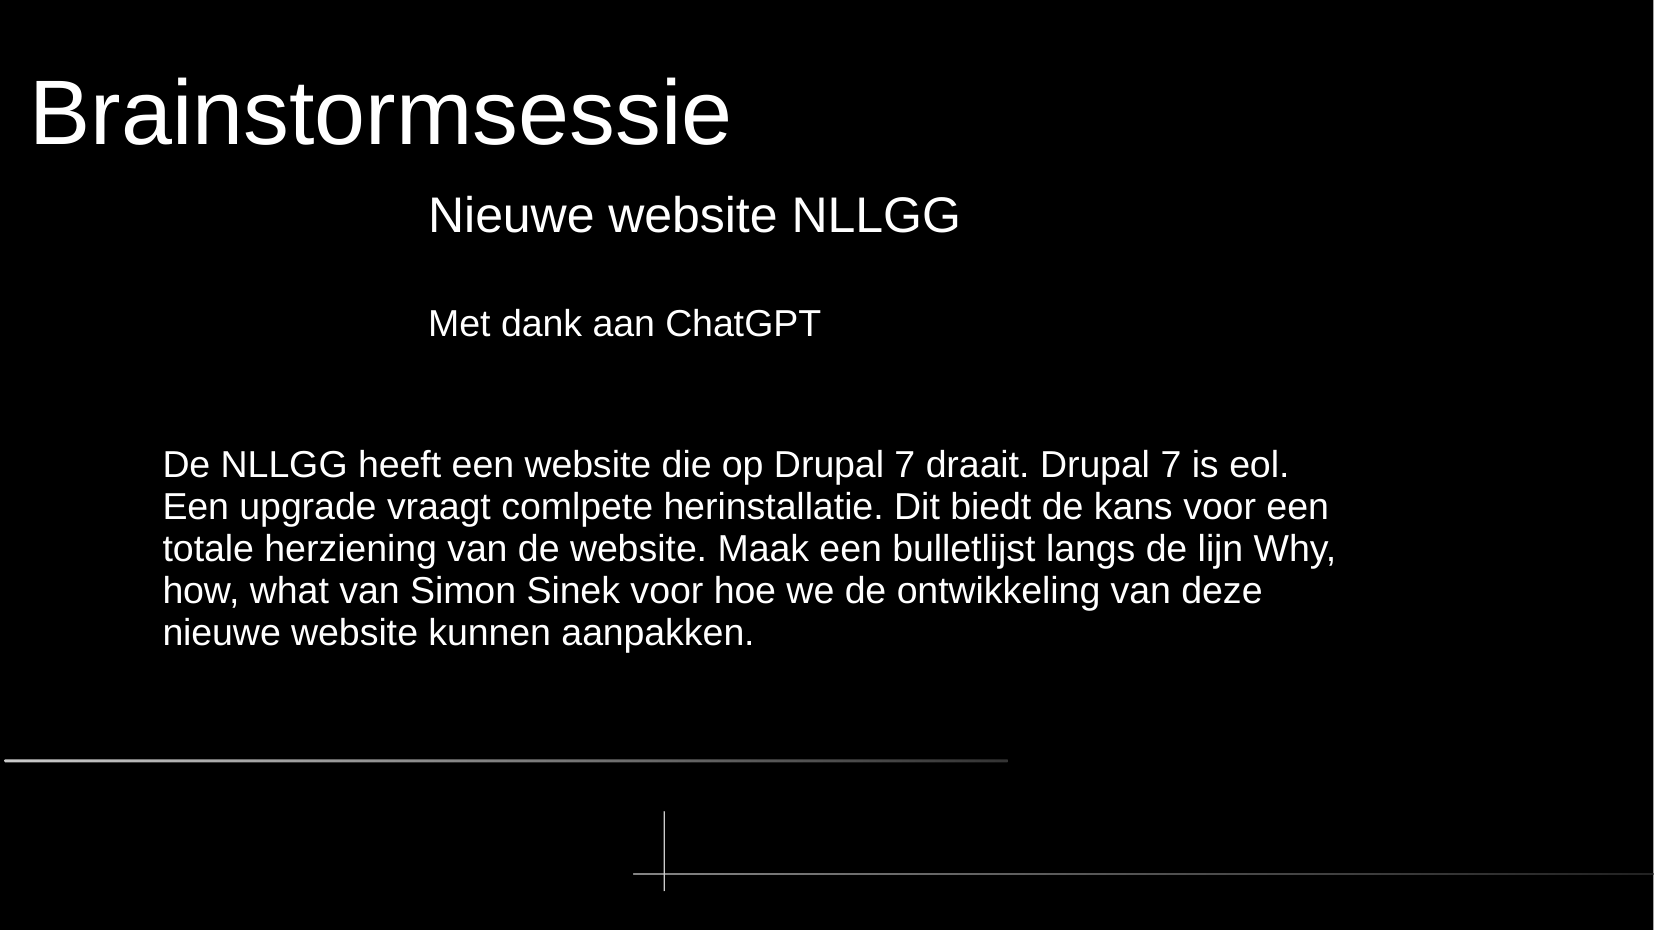

# Brainstormsessie
Nieuwe website NLLGG
Met dank aan ChatGPT
De NLLGG heeft een website die op Drupal 7 draait. Drupal 7 is eol. Een upgrade vraagt comlpete herinstallatie. Dit biedt de kans voor een totale herziening van de website. Maak een bulletlijst langs de lijn Why, how, what van Simon Sinek voor hoe we de ontwikkeling van deze nieuwe website kunnen aanpakken.